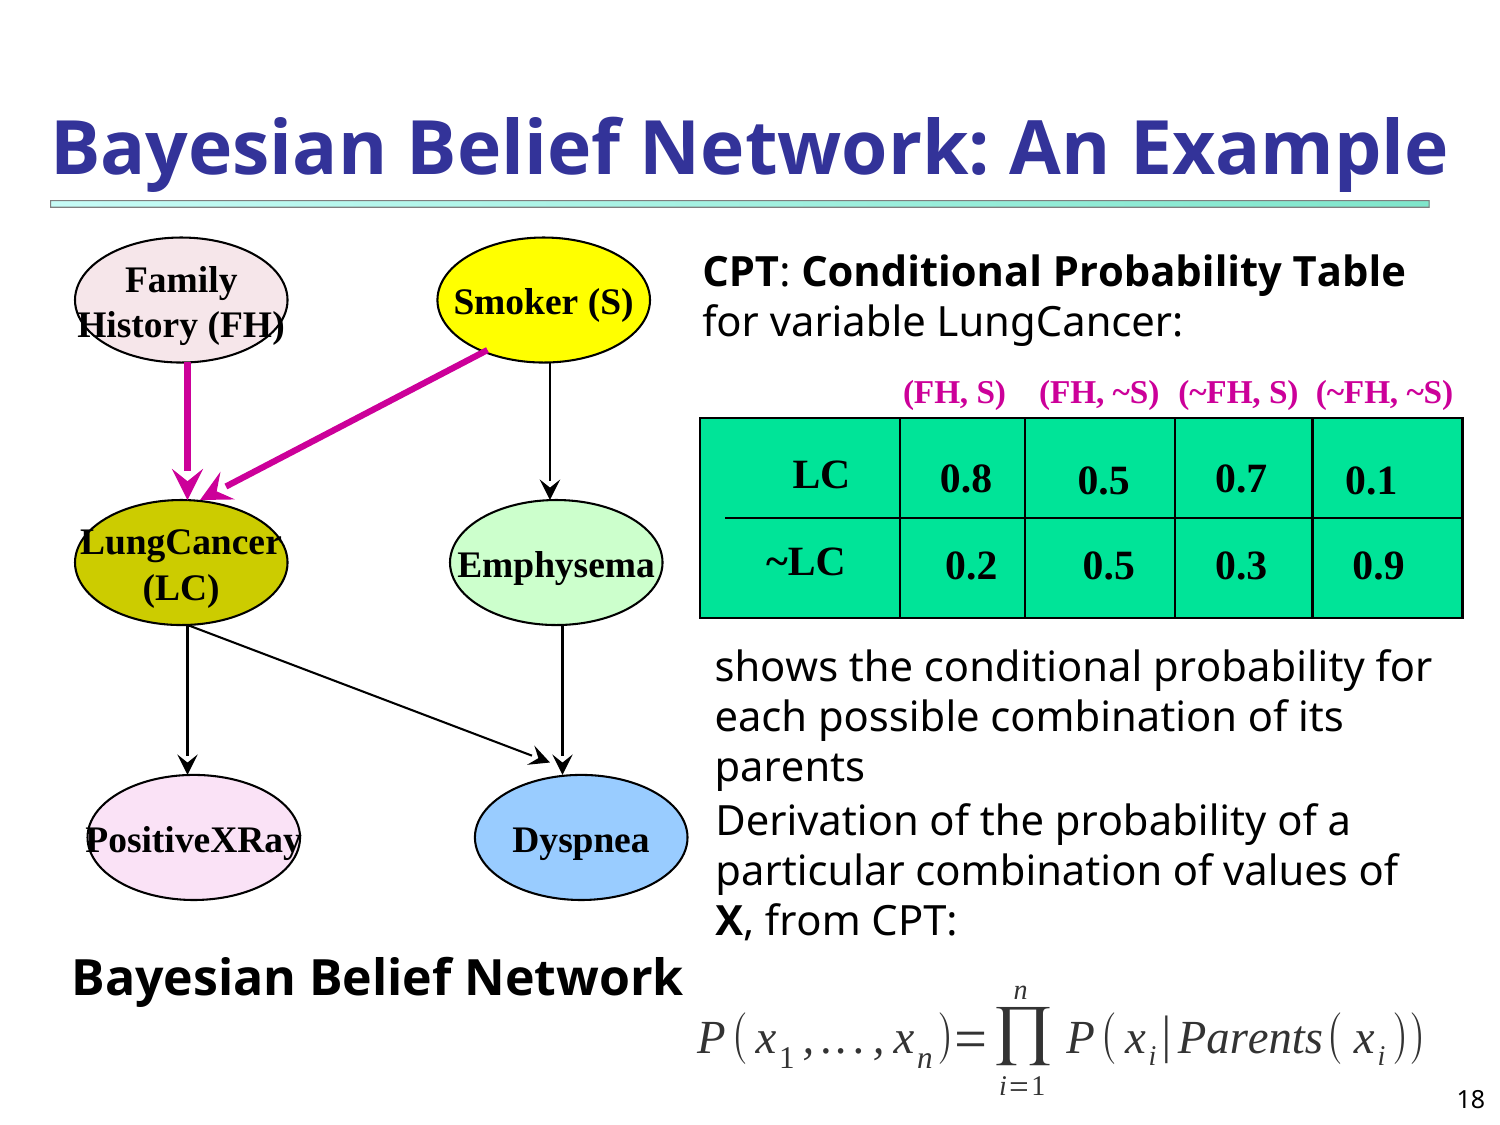

# Bayesian Belief Network: An Example
Family
History (FH)
Smoker (S)
CPT: Conditional Probability Table for variable LungCancer:
(FH, S)
(FH, ~S)
(~FH, S)
(~FH, ~S)
LC
0.8
0.7
0.5
0.1
~LC
0.2
0.5
0.3
0.9
LungCancer
(LC)
Emphysema
shows the conditional probability for each possible combination of its parents
PositiveXRay
Dyspnea
Derivation of the probability of a particular combination of values of X, from CPT:
Bayesian Belief Network